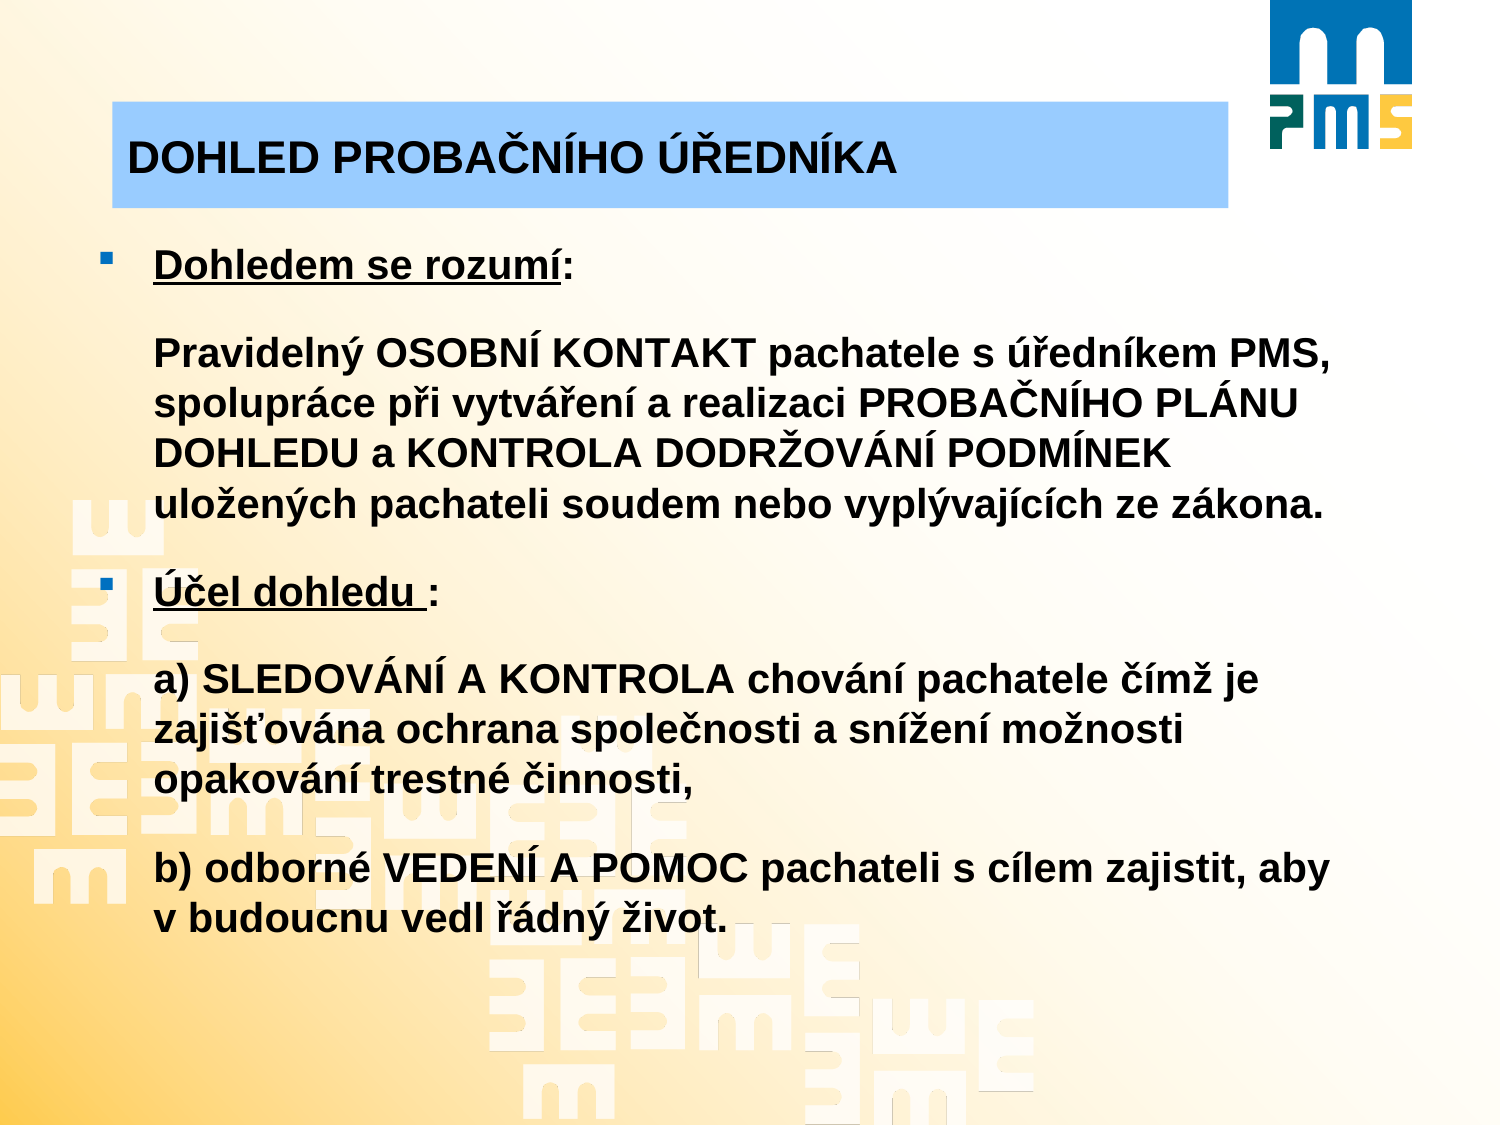

# DOHLED PROBAČNÍHO ÚŘEDNÍKA
Dohledem se rozumí:
	Pravidelný OSOBNÍ KONTAKT pachatele s úředníkem PMS, spolupráce při vytváření a realizaci PROBAČNÍHO PLÁNU DOHLEDU a KONTROLA DODRŽOVÁNÍ PODMÍNEK uložených pachateli soudem nebo vyplývajících ze zákona.
Účel dohledu :
	a) SLEDOVÁNÍ A KONTROLA chování pachatele čímž je zajišťována ochrana společnosti a snížení možnosti opakování trestné činnosti,
	b) odborné VEDENÍ A POMOC pachateli s cílem zajistit, aby v budoucnu vedl řádný život.